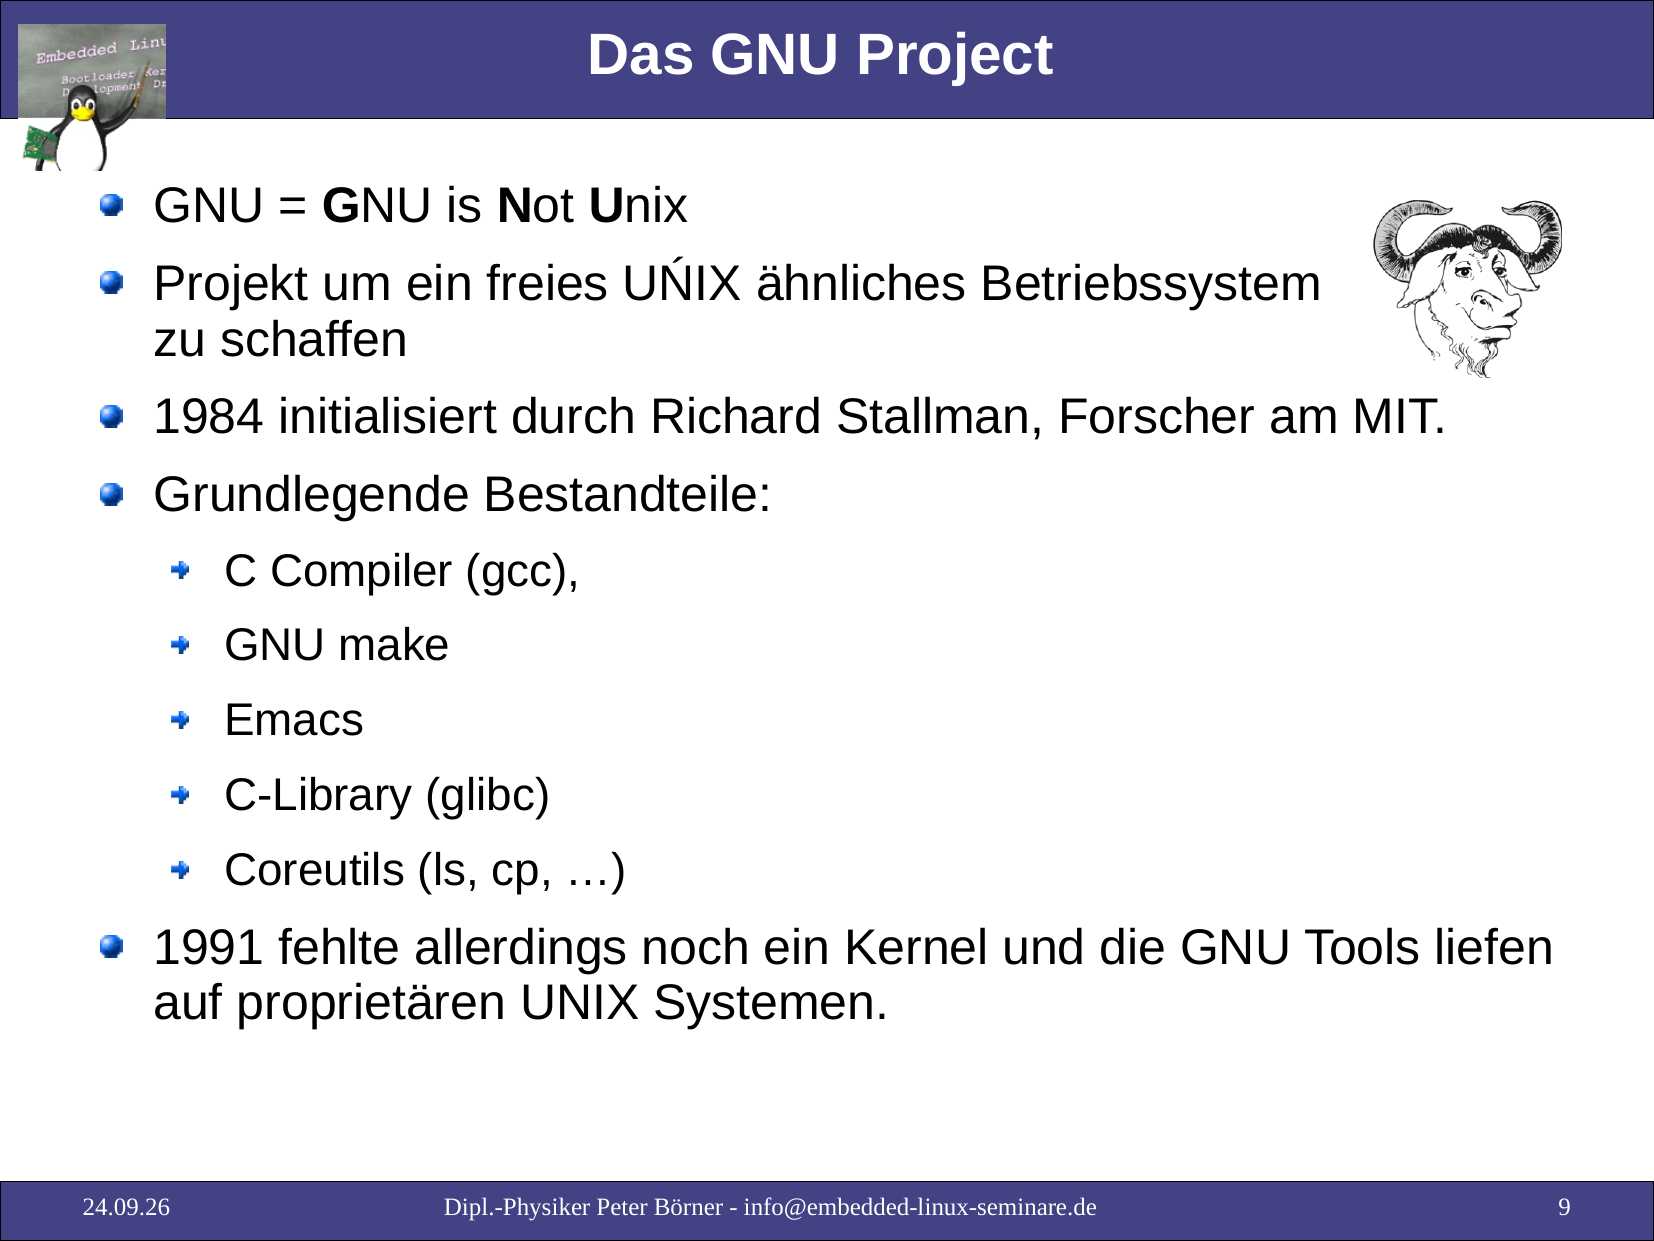

# Das GNU Project
GNU = GNU is Not Unix
Projekt um ein freies UŃIX ähnliches Betriebssystem
zu schaffen
1984 initialisiert durch Richard Stallman, Forscher am MIT.
Grundlegende Bestandteile:
C Compiler (gcc),
GNU make
Emacs
C-Library (glibc)
Coreutils (ls, cp, …)
1991 fehlte allerdings noch ein Kernel und die GNU Tools liefen auf proprietären UNIX Systemen.
 Dipl.-Physiker Peter Börner - info@embedded-linux-seminare.de
9